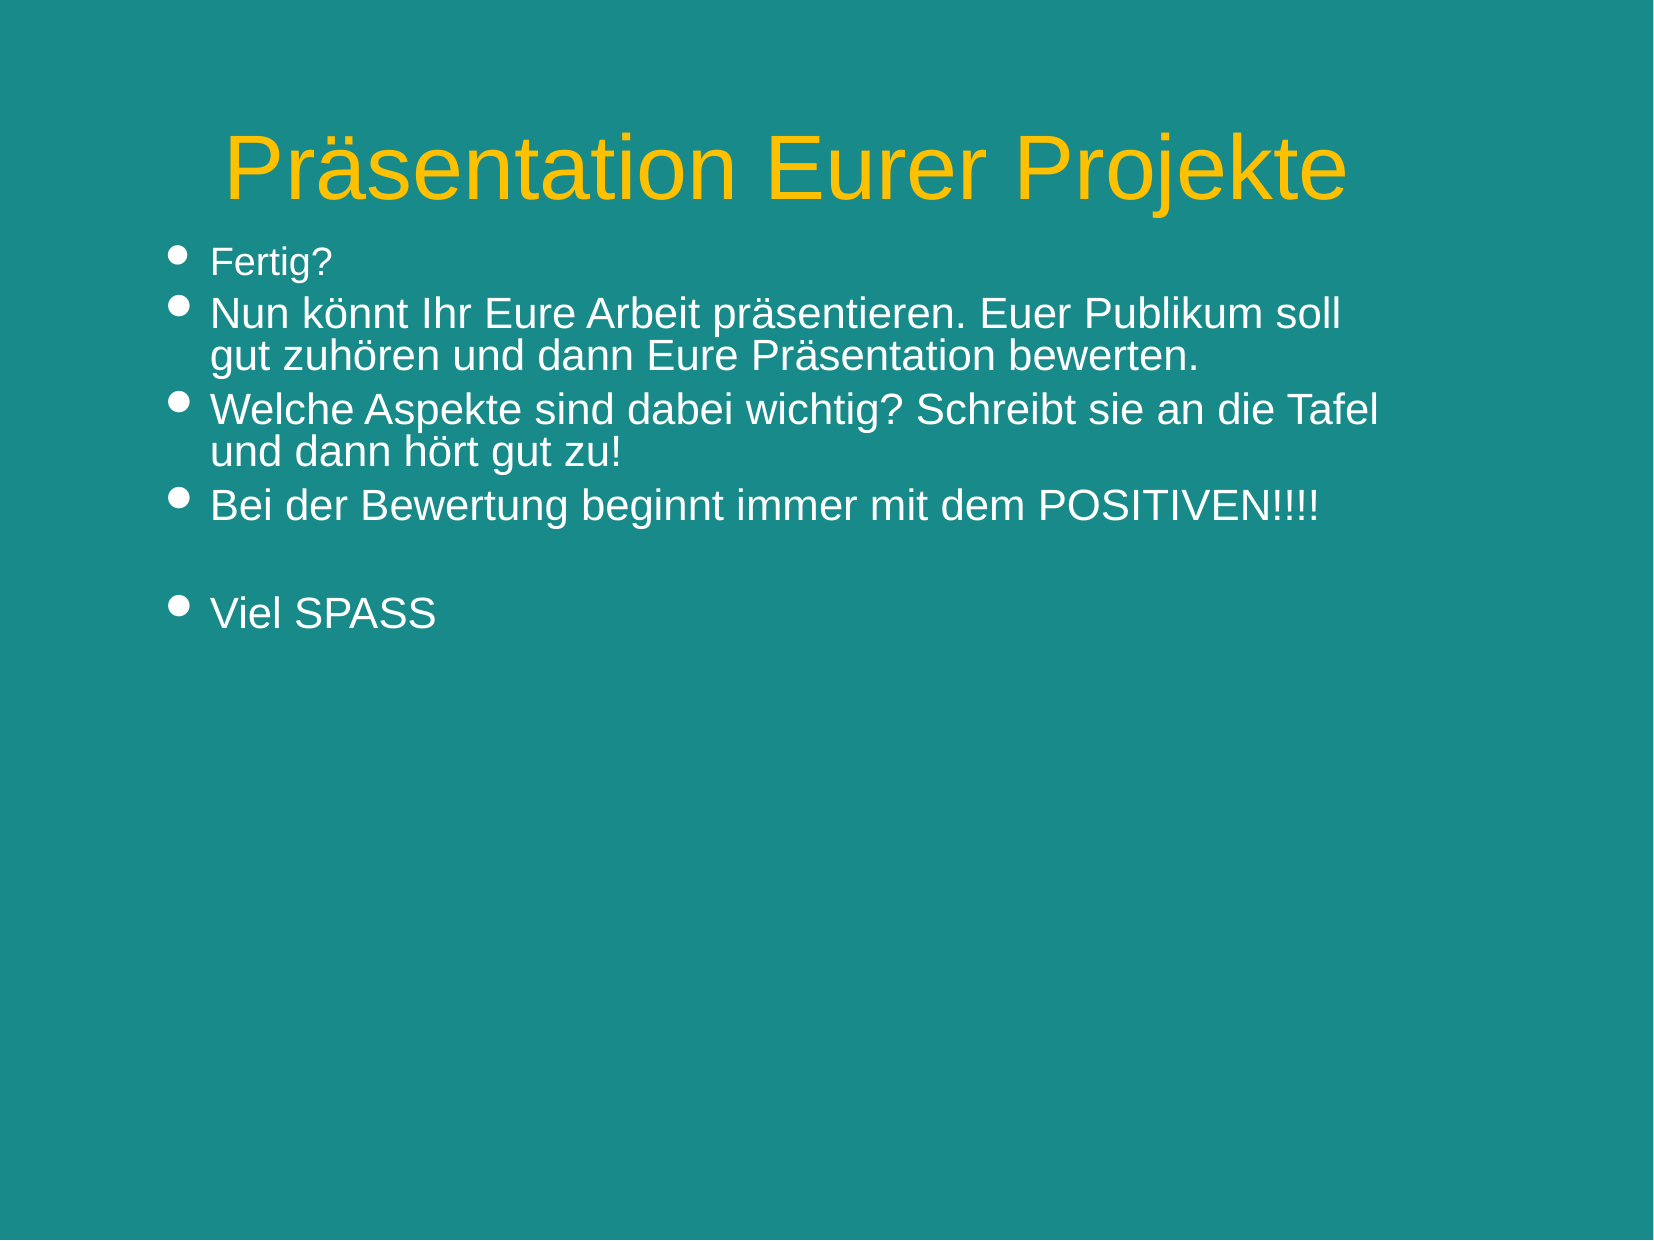

# Präsentation Eurer Projekte
Fertig?
Nun könnt Ihr Eure Arbeit präsentieren. Euer Publikum soll gut zuhören und dann Eure Präsentation bewerten.
Welche Aspekte sind dabei wichtig? Schreibt sie an die Tafel und dann hört gut zu!
Bei der Bewertung beginnt immer mit dem POSITIVEN!!!!
Viel SPASS